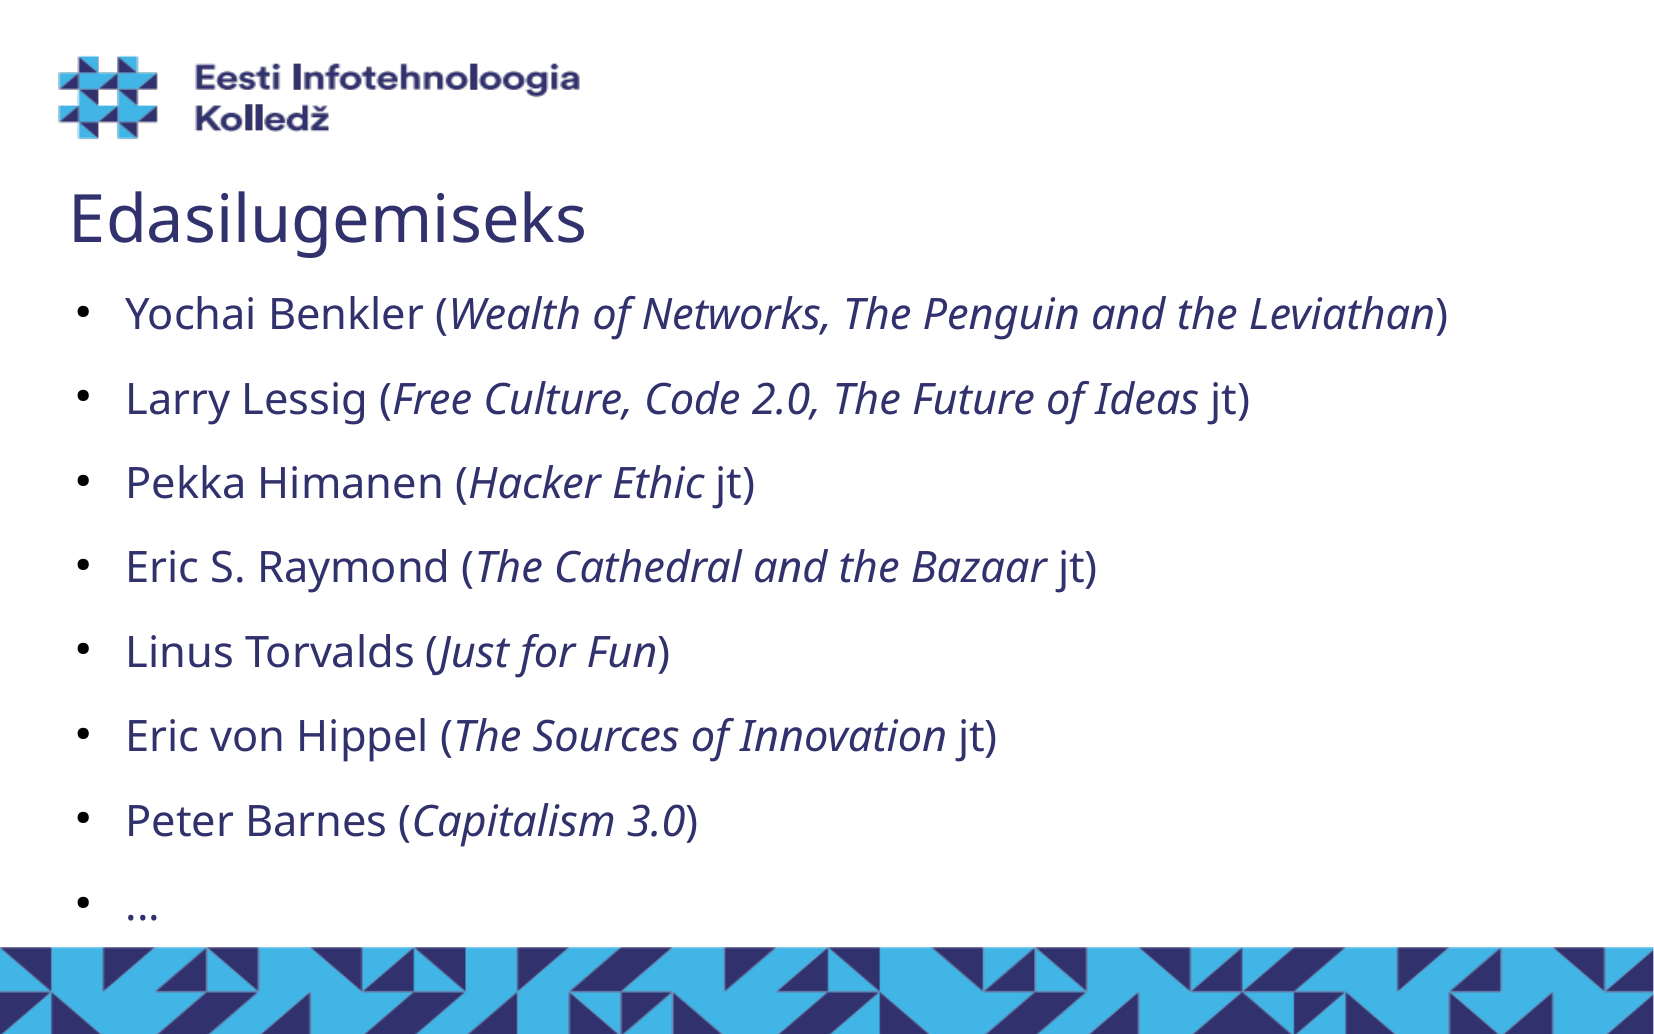

# Edasilugemiseks
Yochai Benkler (Wealth of Networks, The Penguin and the Leviathan)
Larry Lessig (Free Culture, Code 2.0, The Future of Ideas jt)
Pekka Himanen (Hacker Ethic jt)
Eric S. Raymond (The Cathedral and the Bazaar jt)
Linus Torvalds (Just for Fun)
Eric von Hippel (The Sources of Innovation jt)
Peter Barnes (Capitalism 3.0)
...